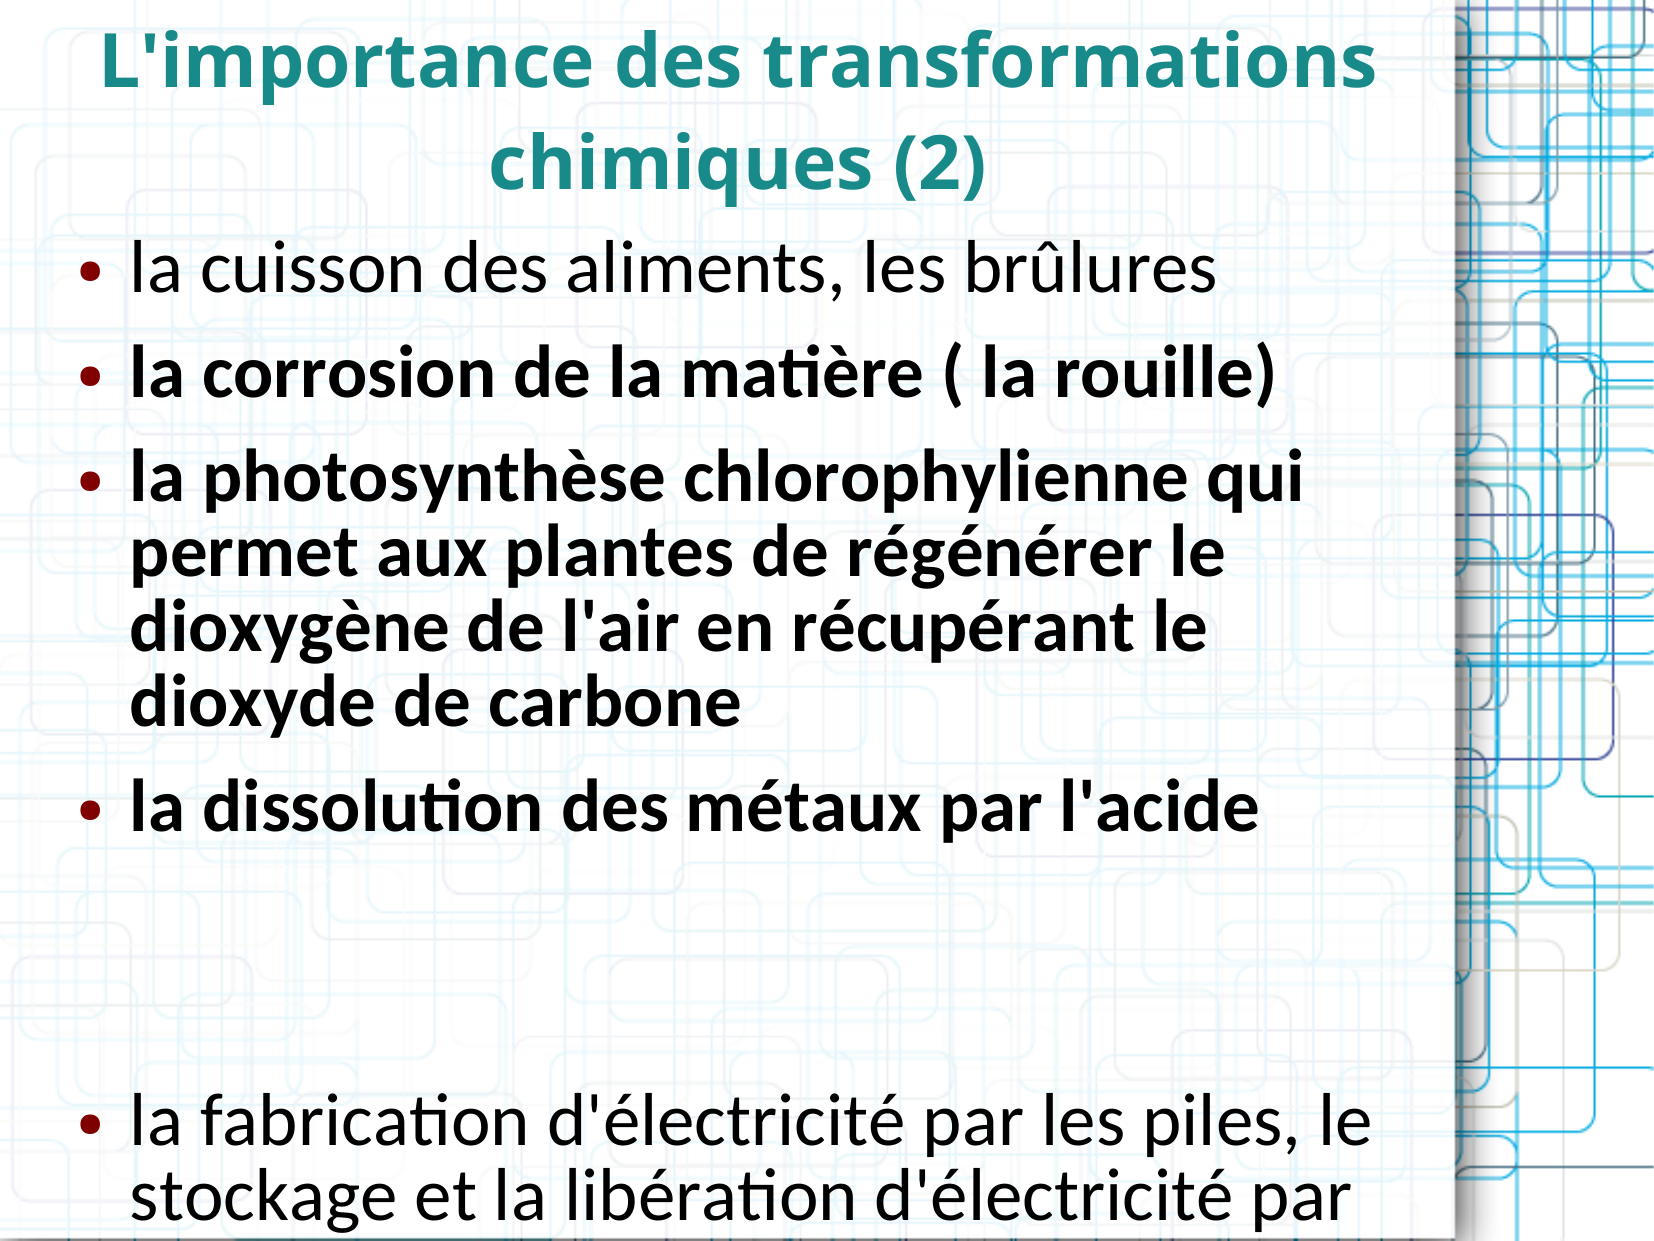

# L'importance des transformations chimiques (2)
la cuisson des aliments, les brûlures
la corrosion de la matière ( la rouille)
la photosynthèse chlorophylienne qui permet aux plantes de régénérer le dioxygène de l'air en récupérant le dioxyde de carbone
la dissolution des métaux par l'acide
la fabrication d'électricité par les piles, le stockage et la libération d'électricité par les batteries et accumulateurs
l'élaboration des métaux à partir des minerais (métallurgie)
la fabrication de l'essence, des huiles et des plastiques à partir du pétrole
la fabrication des produits d'entretien : savon (réaction de saponification), eau de Javel, acide chlorhydrique, soude caustique, ammoniaque
la fabrication d'engrais, pesticides, produits phytosanitaires...
la fabrication des médicaments
la vinification, la transformation alcool → acide éthanoïque (vinaigre)
le « virage au vert » de l'alcootest
la pollution à l'ozone à partir des polluants atmosphériques
la destruction de l'ozone par les composés chlorofluorocarbonés (CFC, fréons)